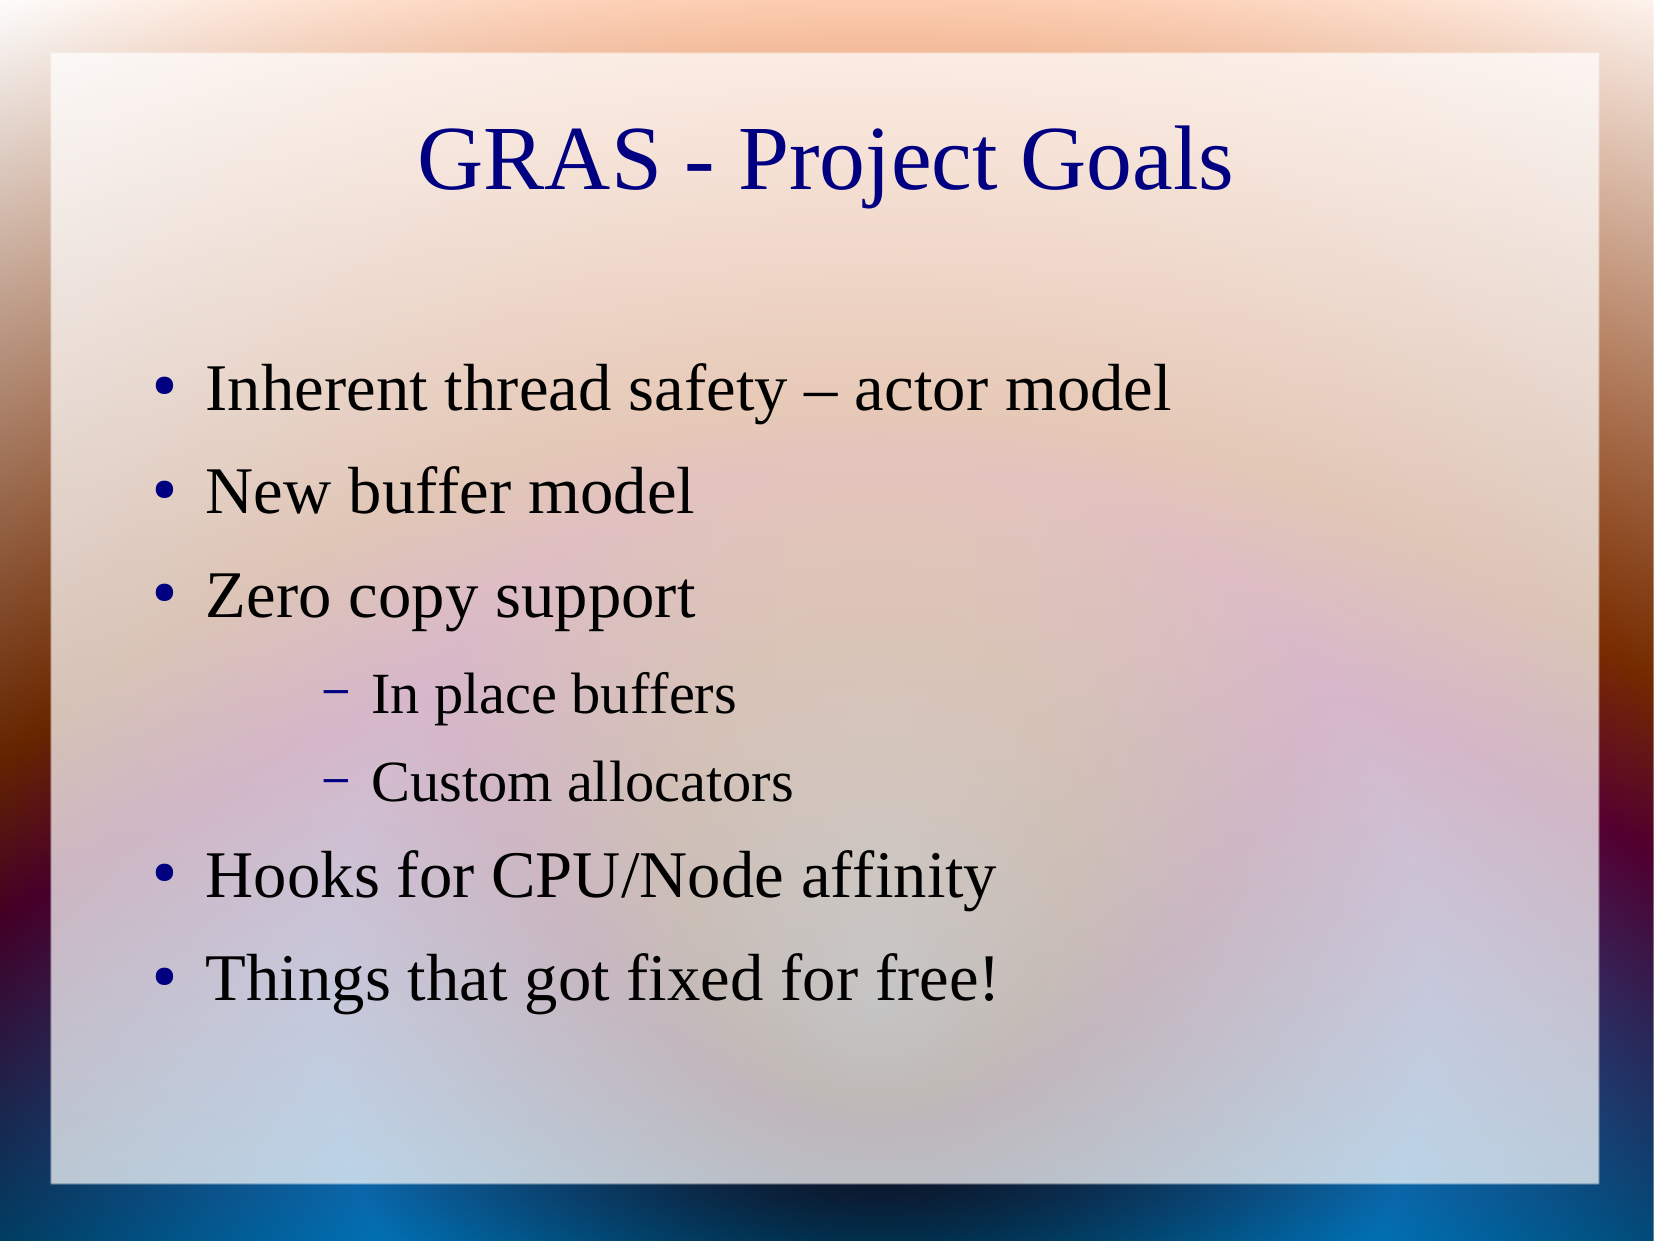

# GRAS - Project Goals
Inherent thread safety – actor model
New buffer model
Zero copy support
In place buffers
Custom allocators
Hooks for CPU/Node affinity
Things that got fixed for free!